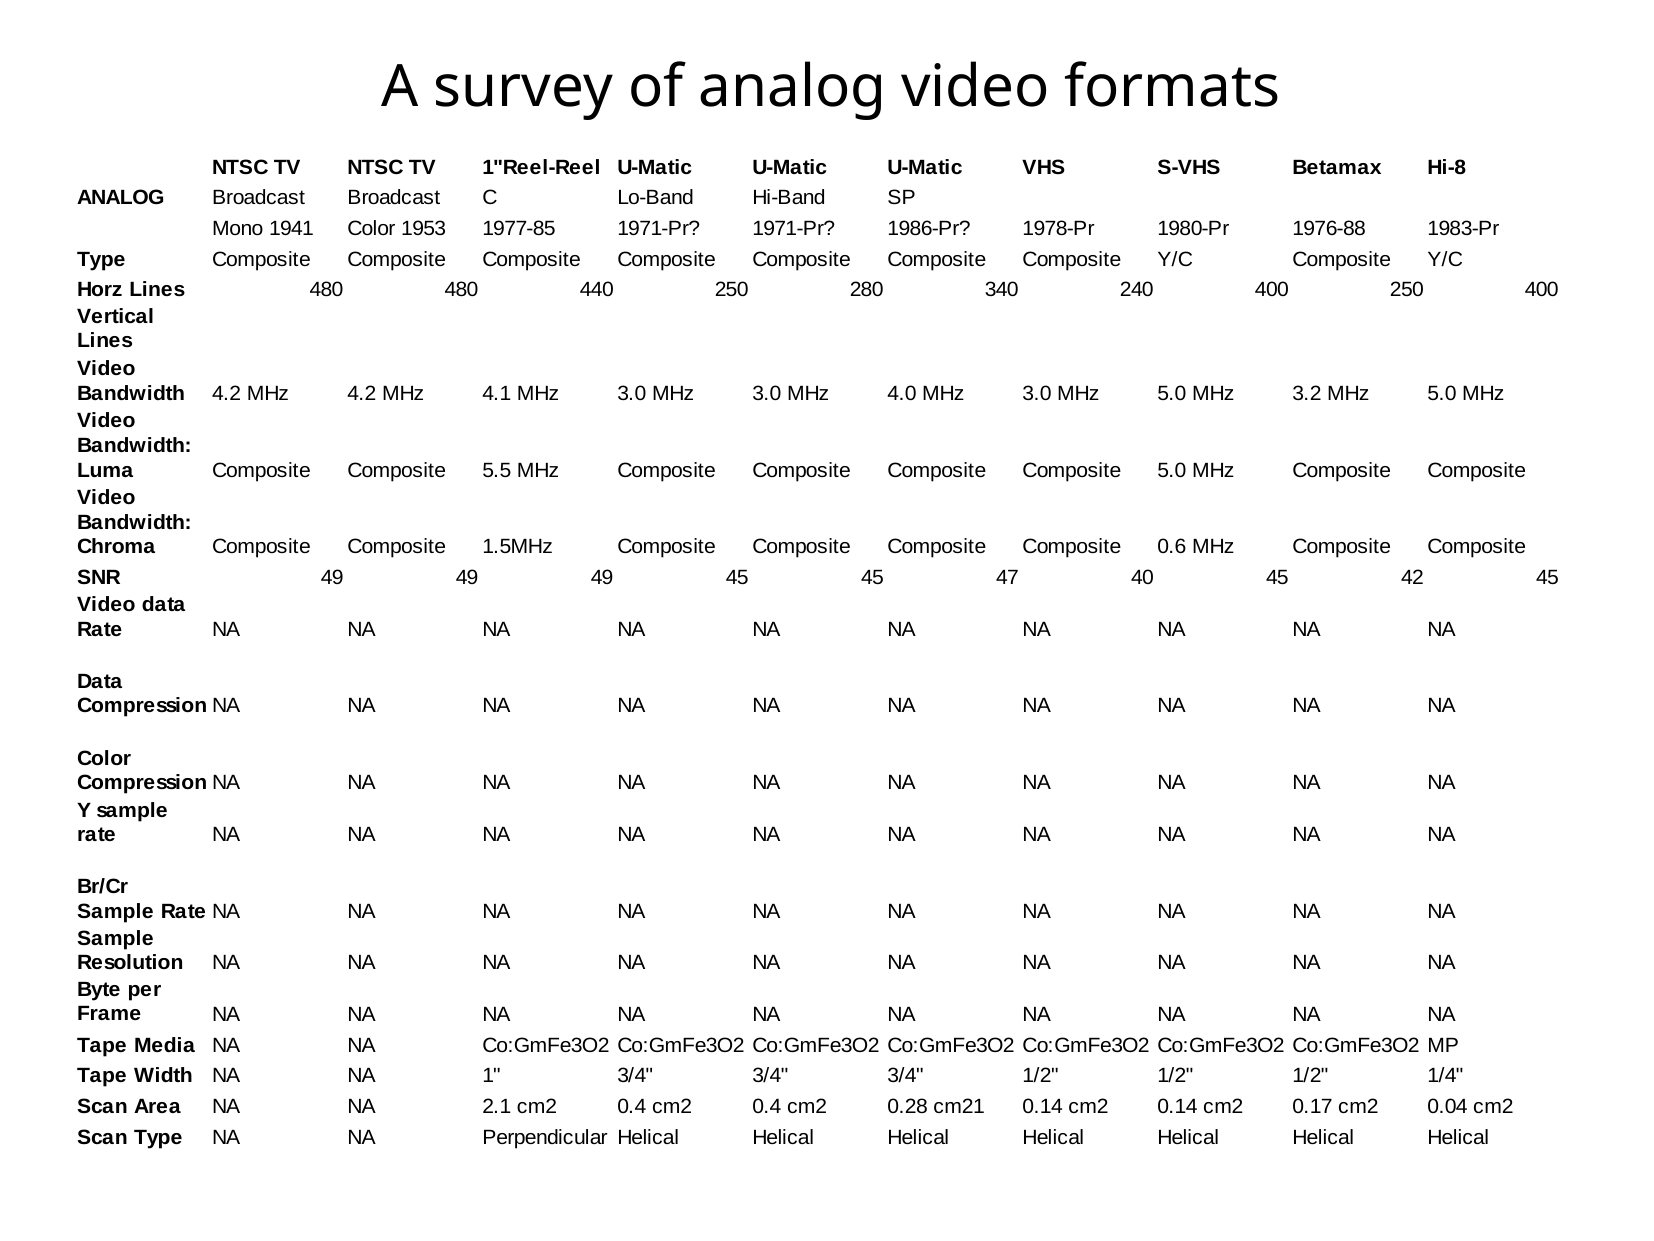

# A survey of analog video formats